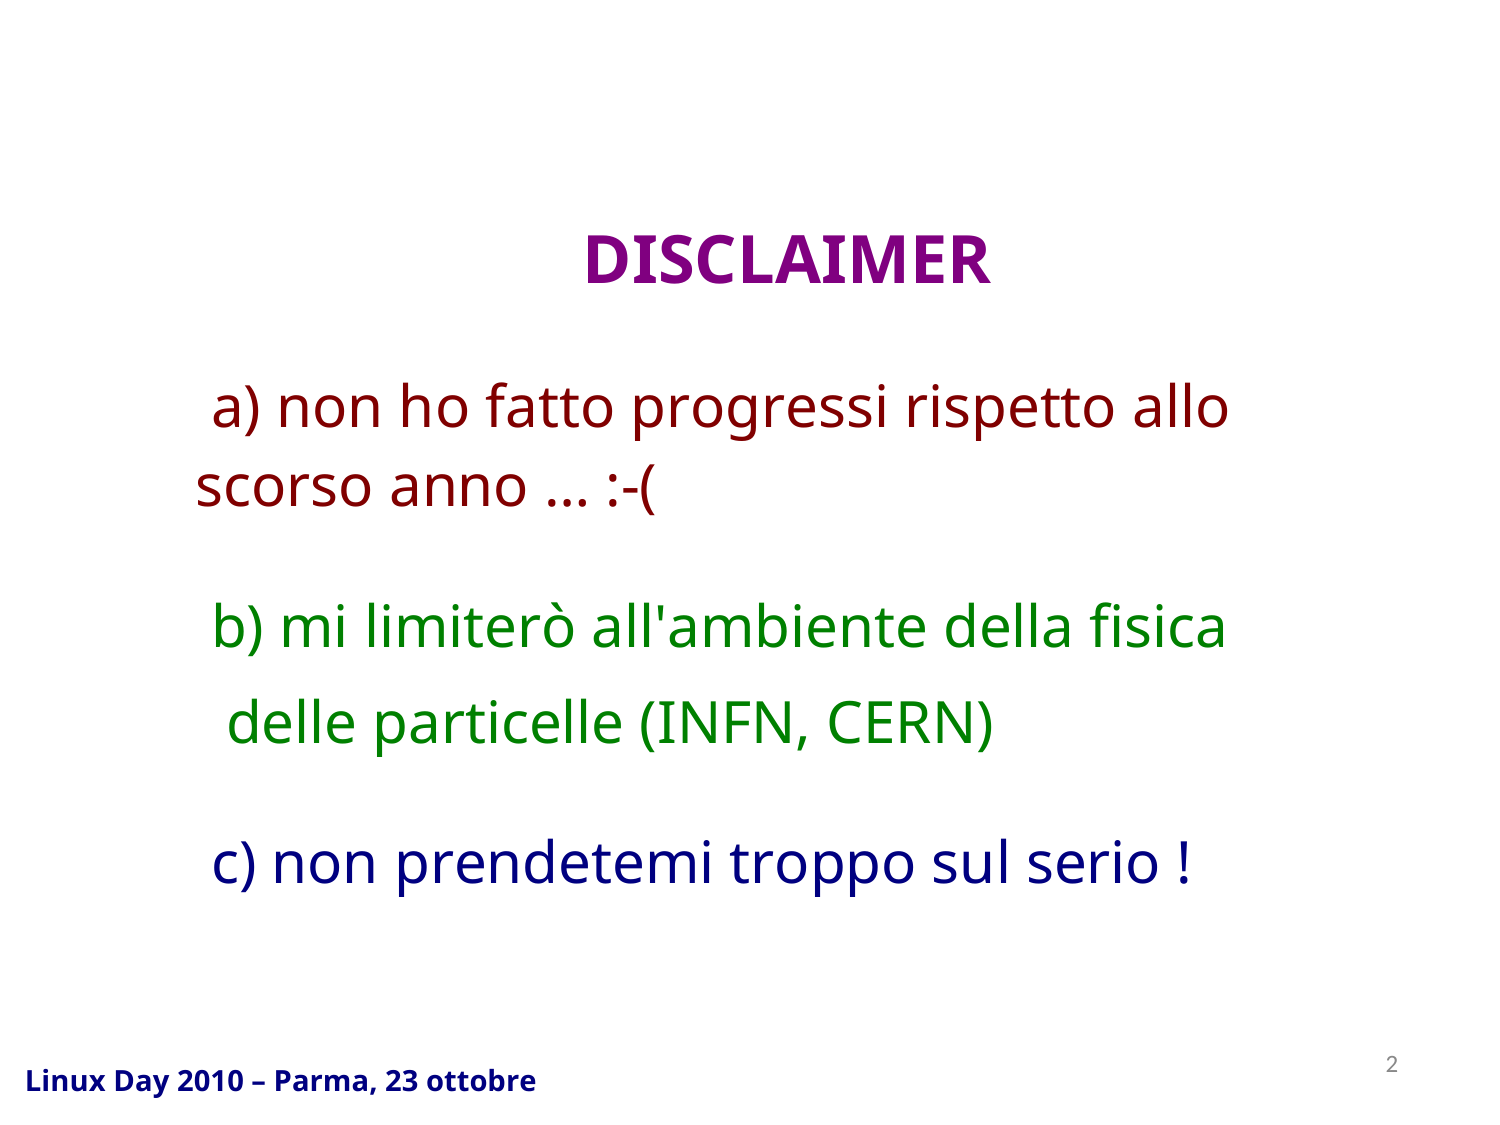

# DISCLAIMER
 a) non ho fatto progressi rispetto allo scorso anno … :-(
 b) mi limiterò all'ambiente della fisica
 delle particelle (INFN, CERN)
 c) non prendetemi troppo sul serio !
2